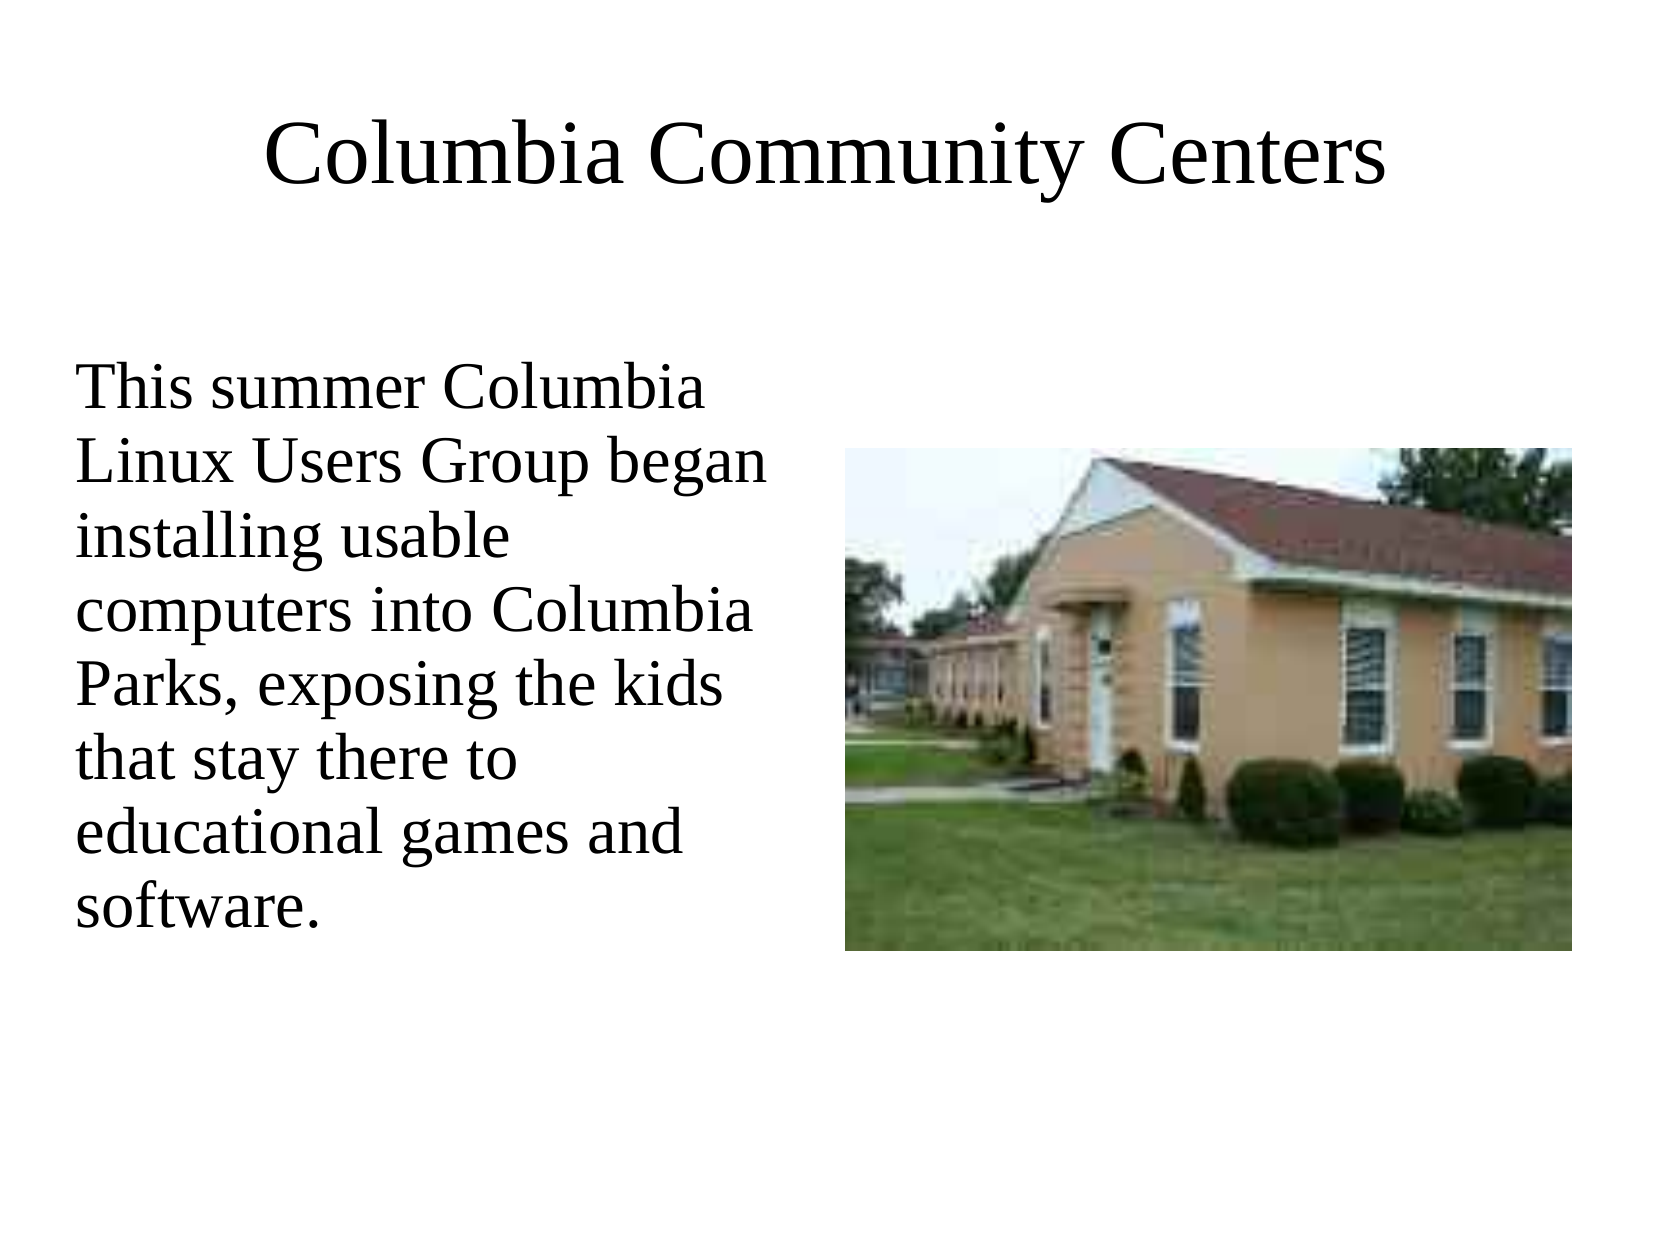

# Columbia Community Centers
This summer Columbia Linux Users Group began installing usable computers into Columbia Parks, exposing the kids that stay there to educational games and software.